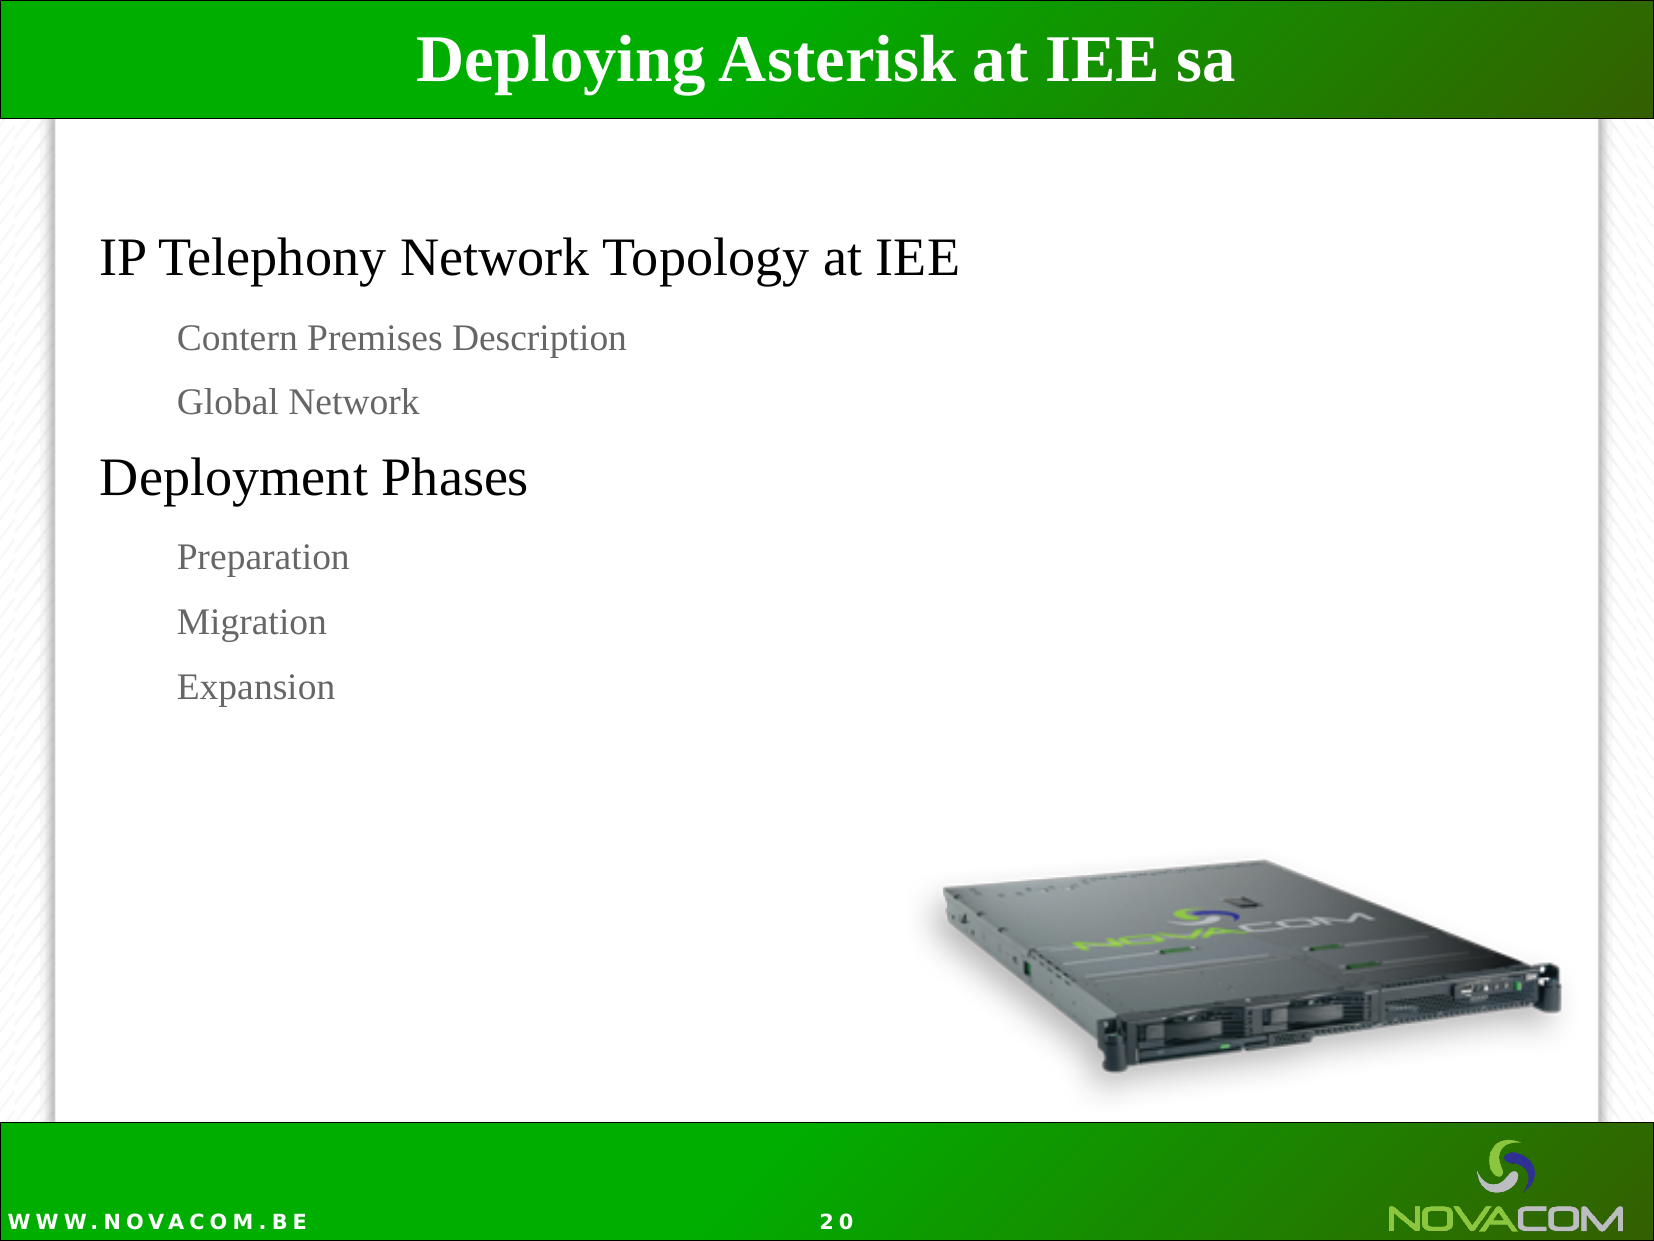

# Deploying Asterisk at IEE sa
IP Telephony Network Topology at IEE
Contern Premises Description
Global Network
Deployment Phases
Preparation
Migration
Expansion